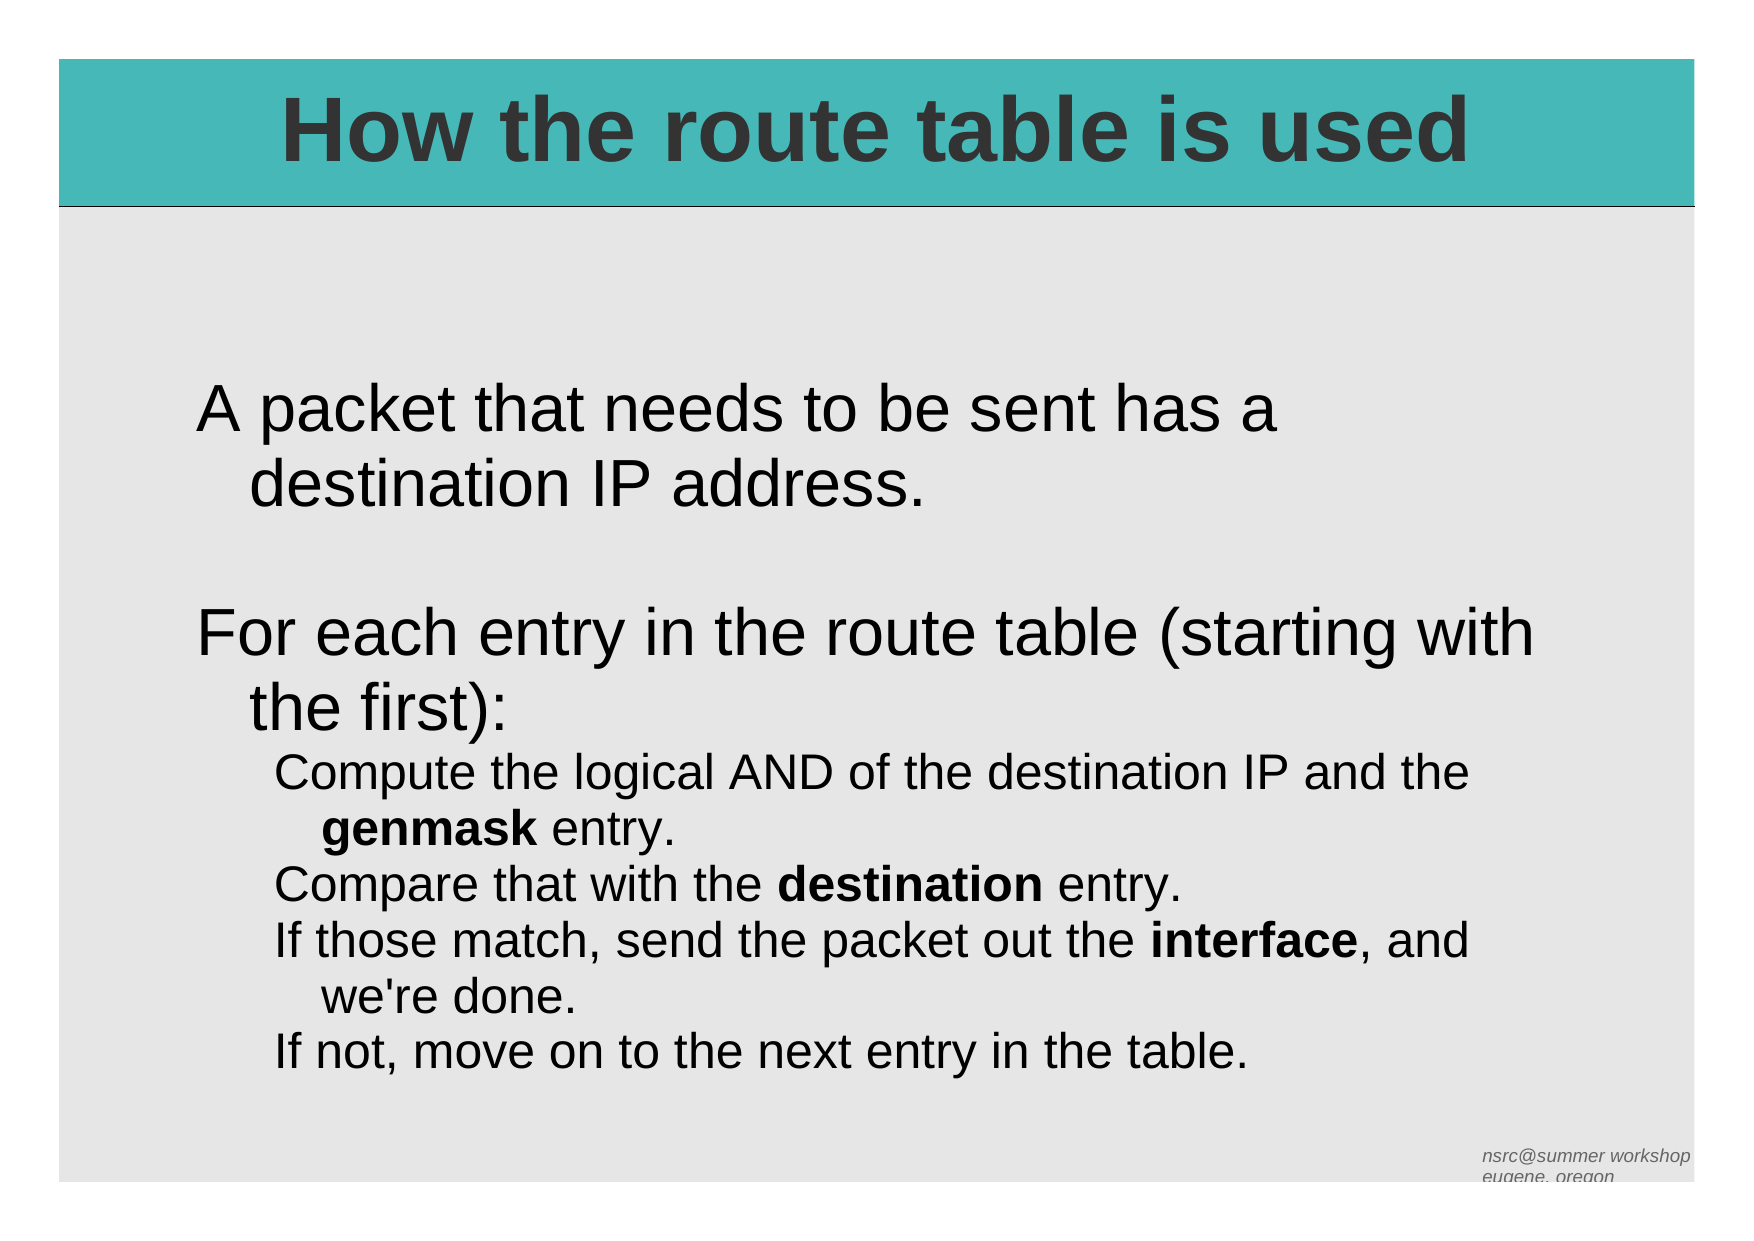

# How the route table is used
A packet that needs to be sent has a destination IP address.
For each entry in the route table (starting with the first):
Compute the logical AND of the destination IP and the genmask entry.
Compare that with the destination entry.
If those match, send the packet out the interface, and we're done.
If not, move on to the next entry in the table.